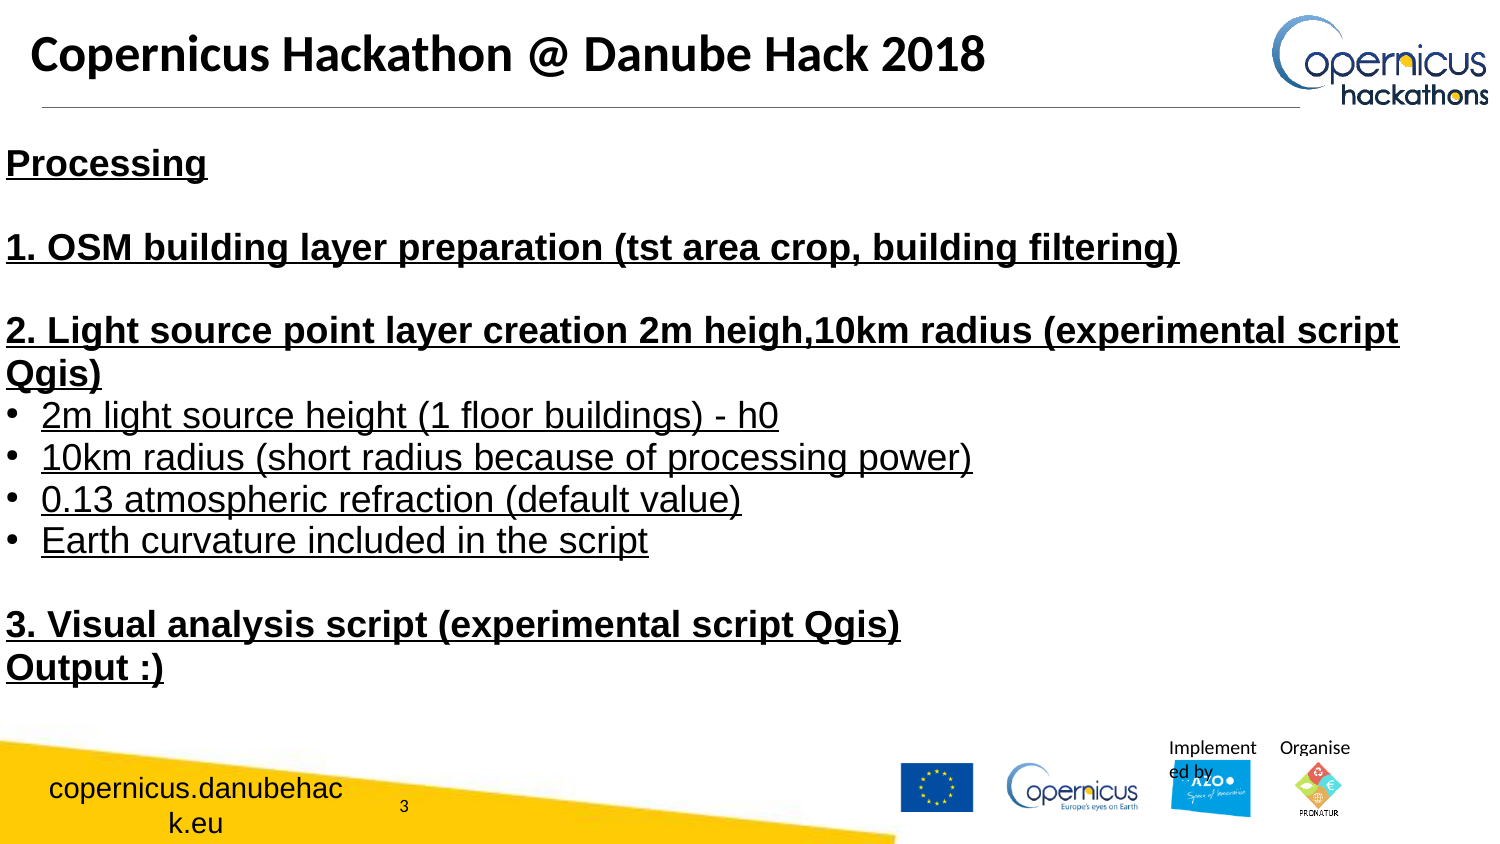

# Copernicus Hackathon @ Danube Hack 2018
Processing
1. OSM building layer preparation (tst area crop, building filtering)
2. Light source point layer creation 2m heigh,10km radius (experimental script Qgis)
2m light source height (1 floor buildings) - h0
10km radius (short radius because of processing power)
0.13 atmospheric refraction (default value)
Earth curvature included in the script
3. Visual analysis script (experimental script Qgis)
Output :)
copernicus.danubehack.eu